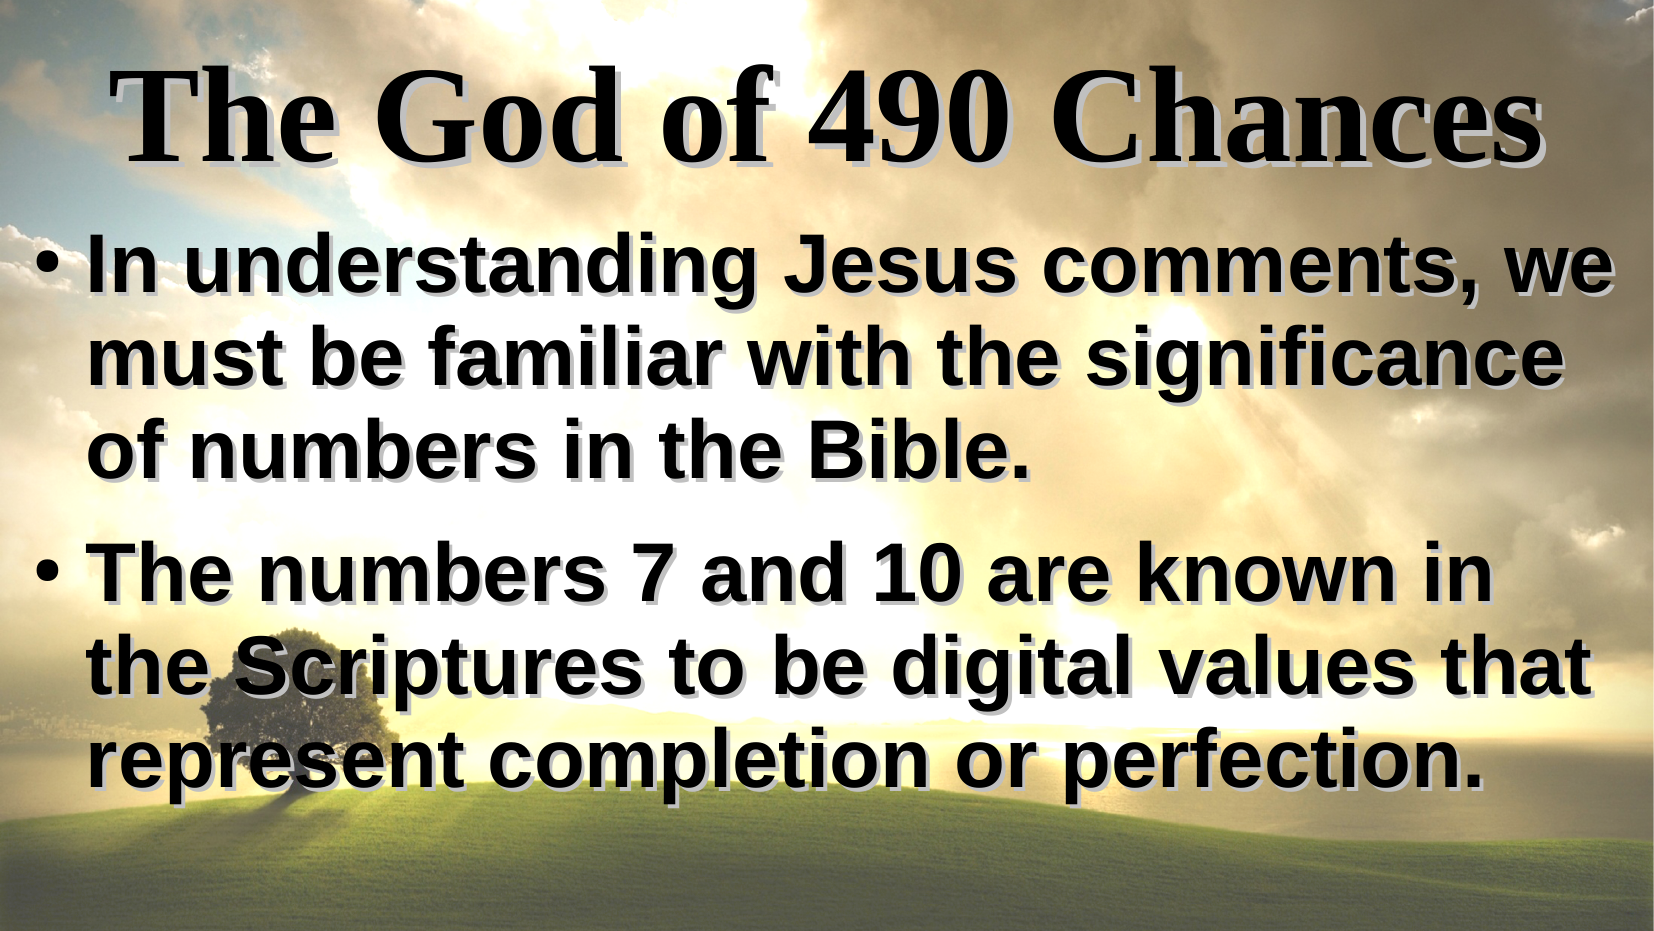

# The God of 490 Chances
In understanding Jesus comments, we must be familiar with the significance of numbers in the Bible.
The numbers 7 and 10 are known in the Scriptures to be digital values that represent completion or perfection.